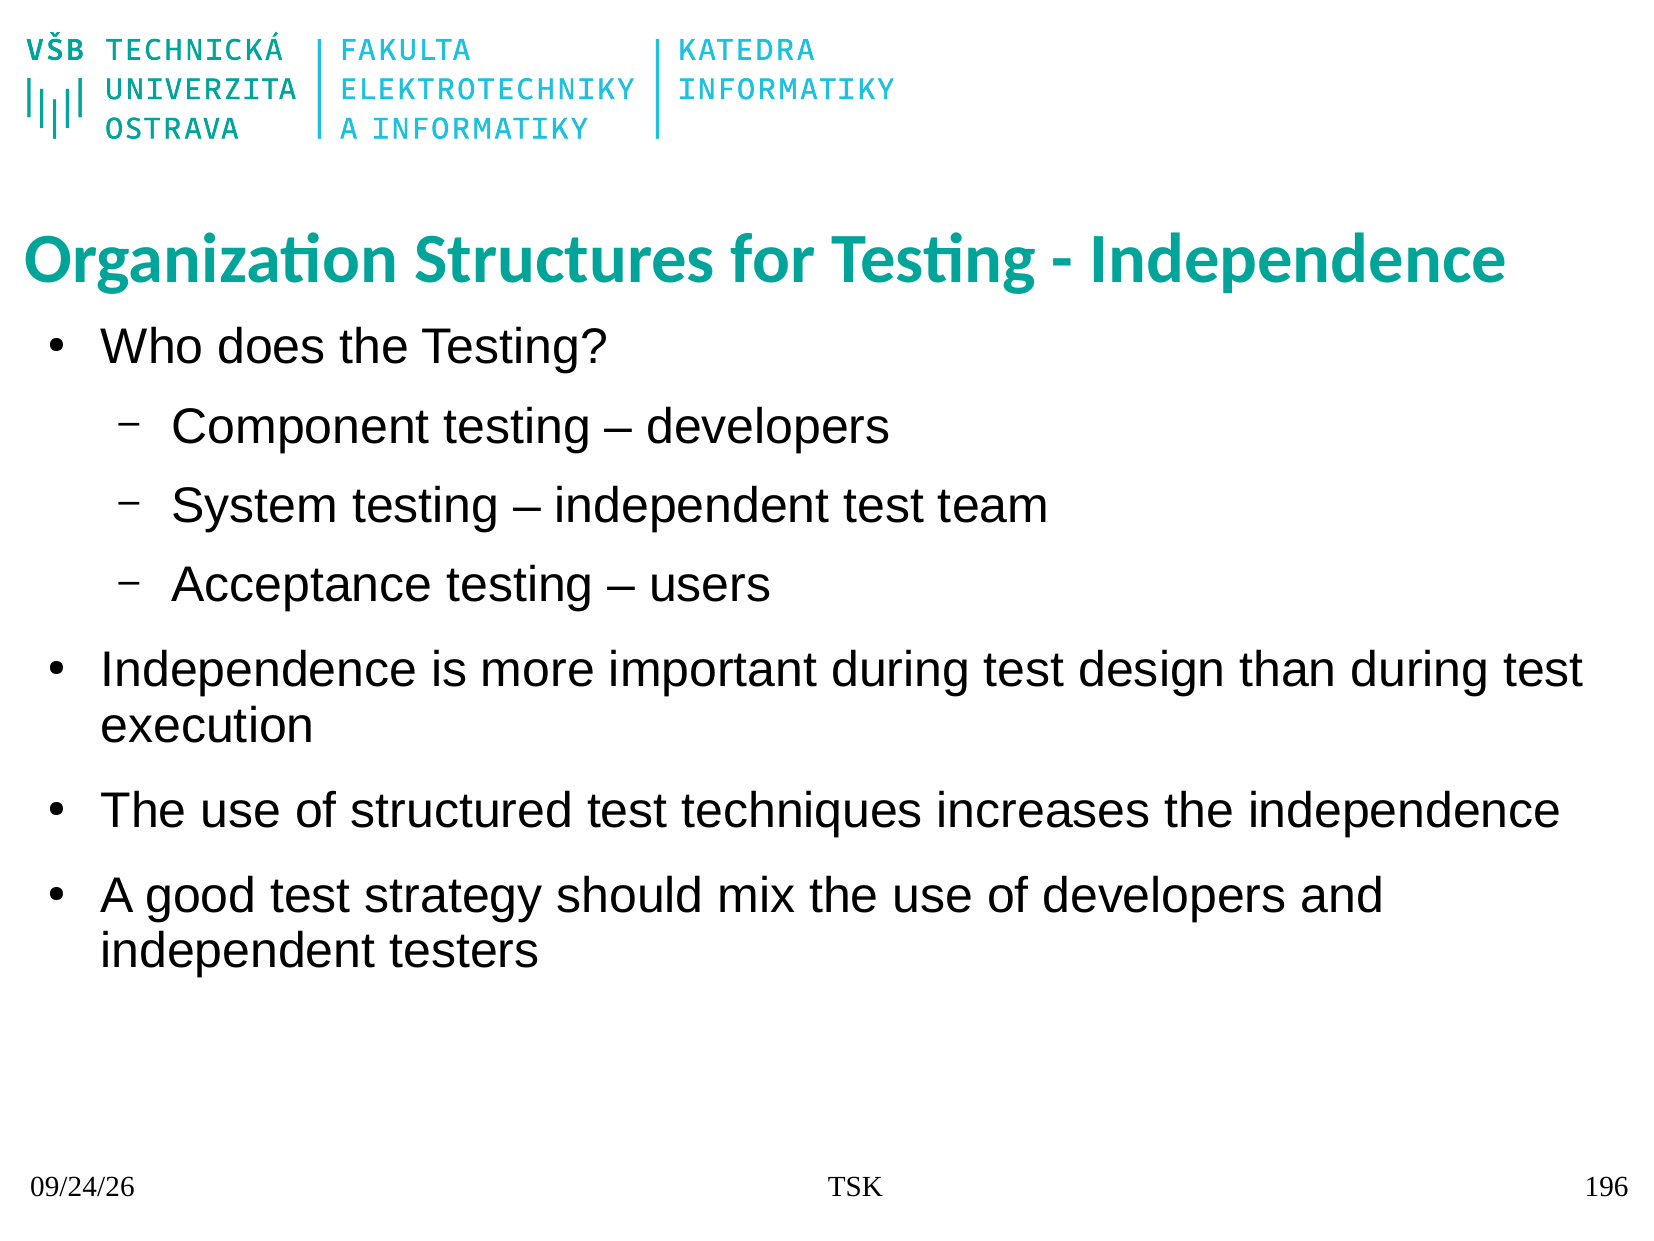

# Organization Structures for Testing - Independence
Who does the Testing?
Component testing – developers
System testing – independent test team
Acceptance testing – users
Independence is more important during test design than during test execution
The use of structured test techniques increases the independence
A good test strategy should mix the use of developers and independent testers
TSK
196